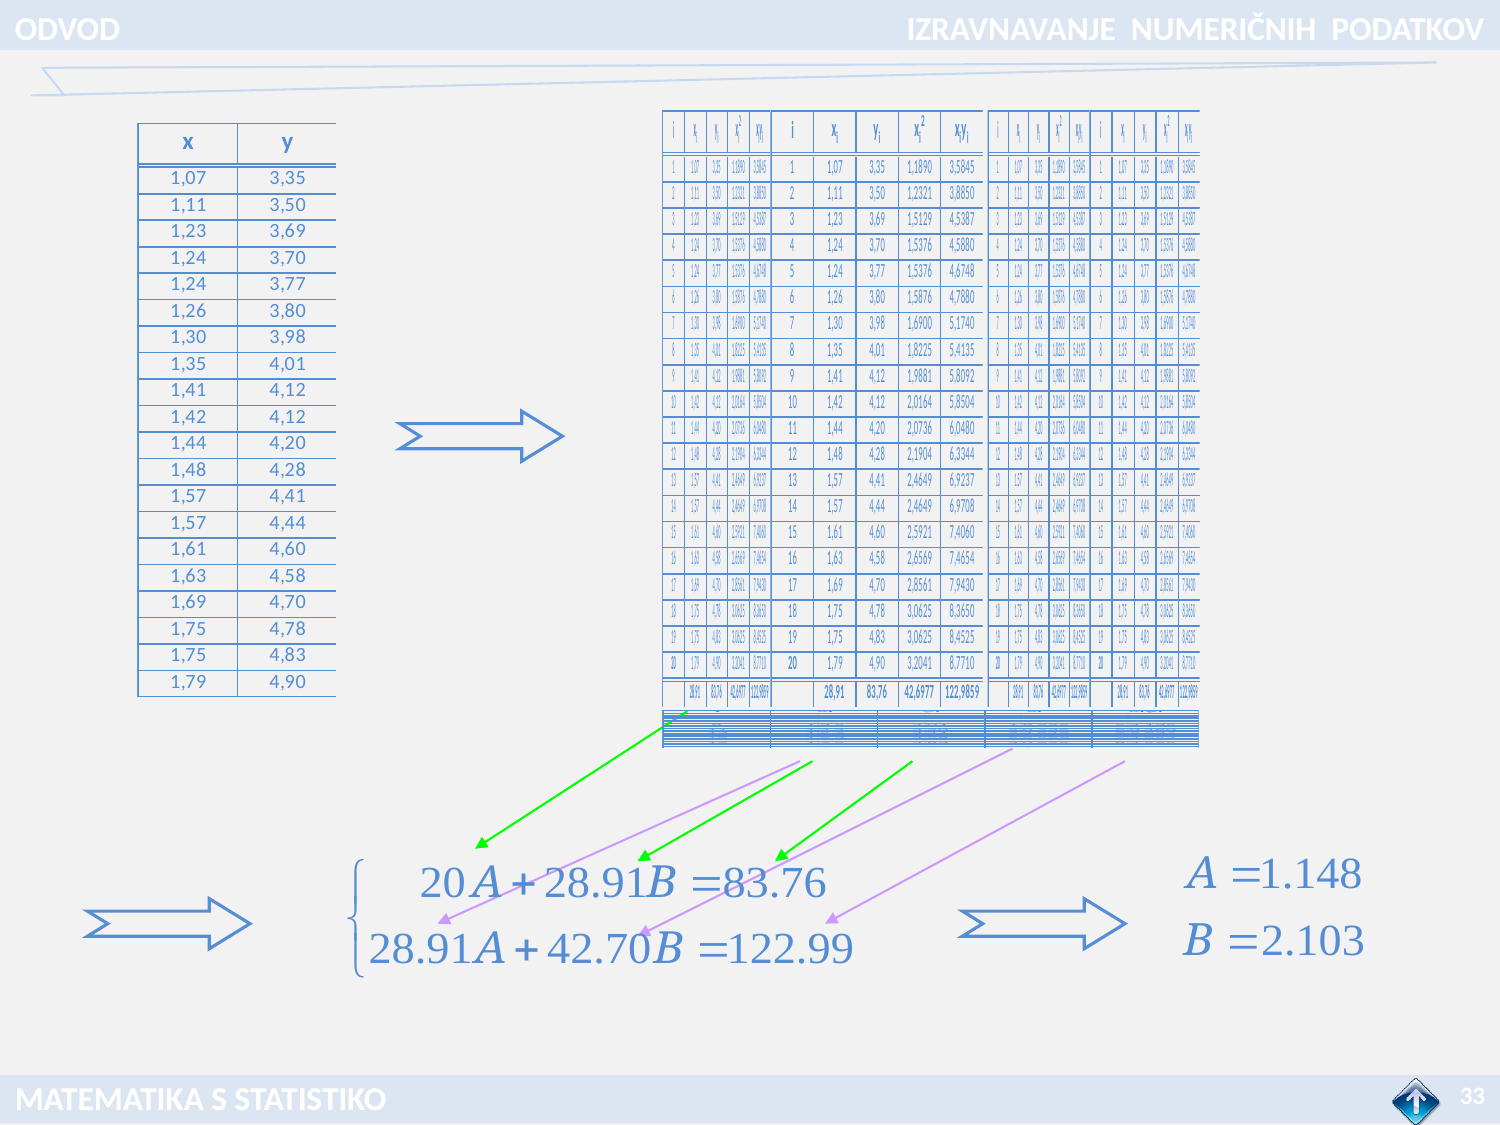

ODVOD
IZRAVNAVANJE NUMERIČNIH PODATKOV
MATEMATIKA S STATISTIKO